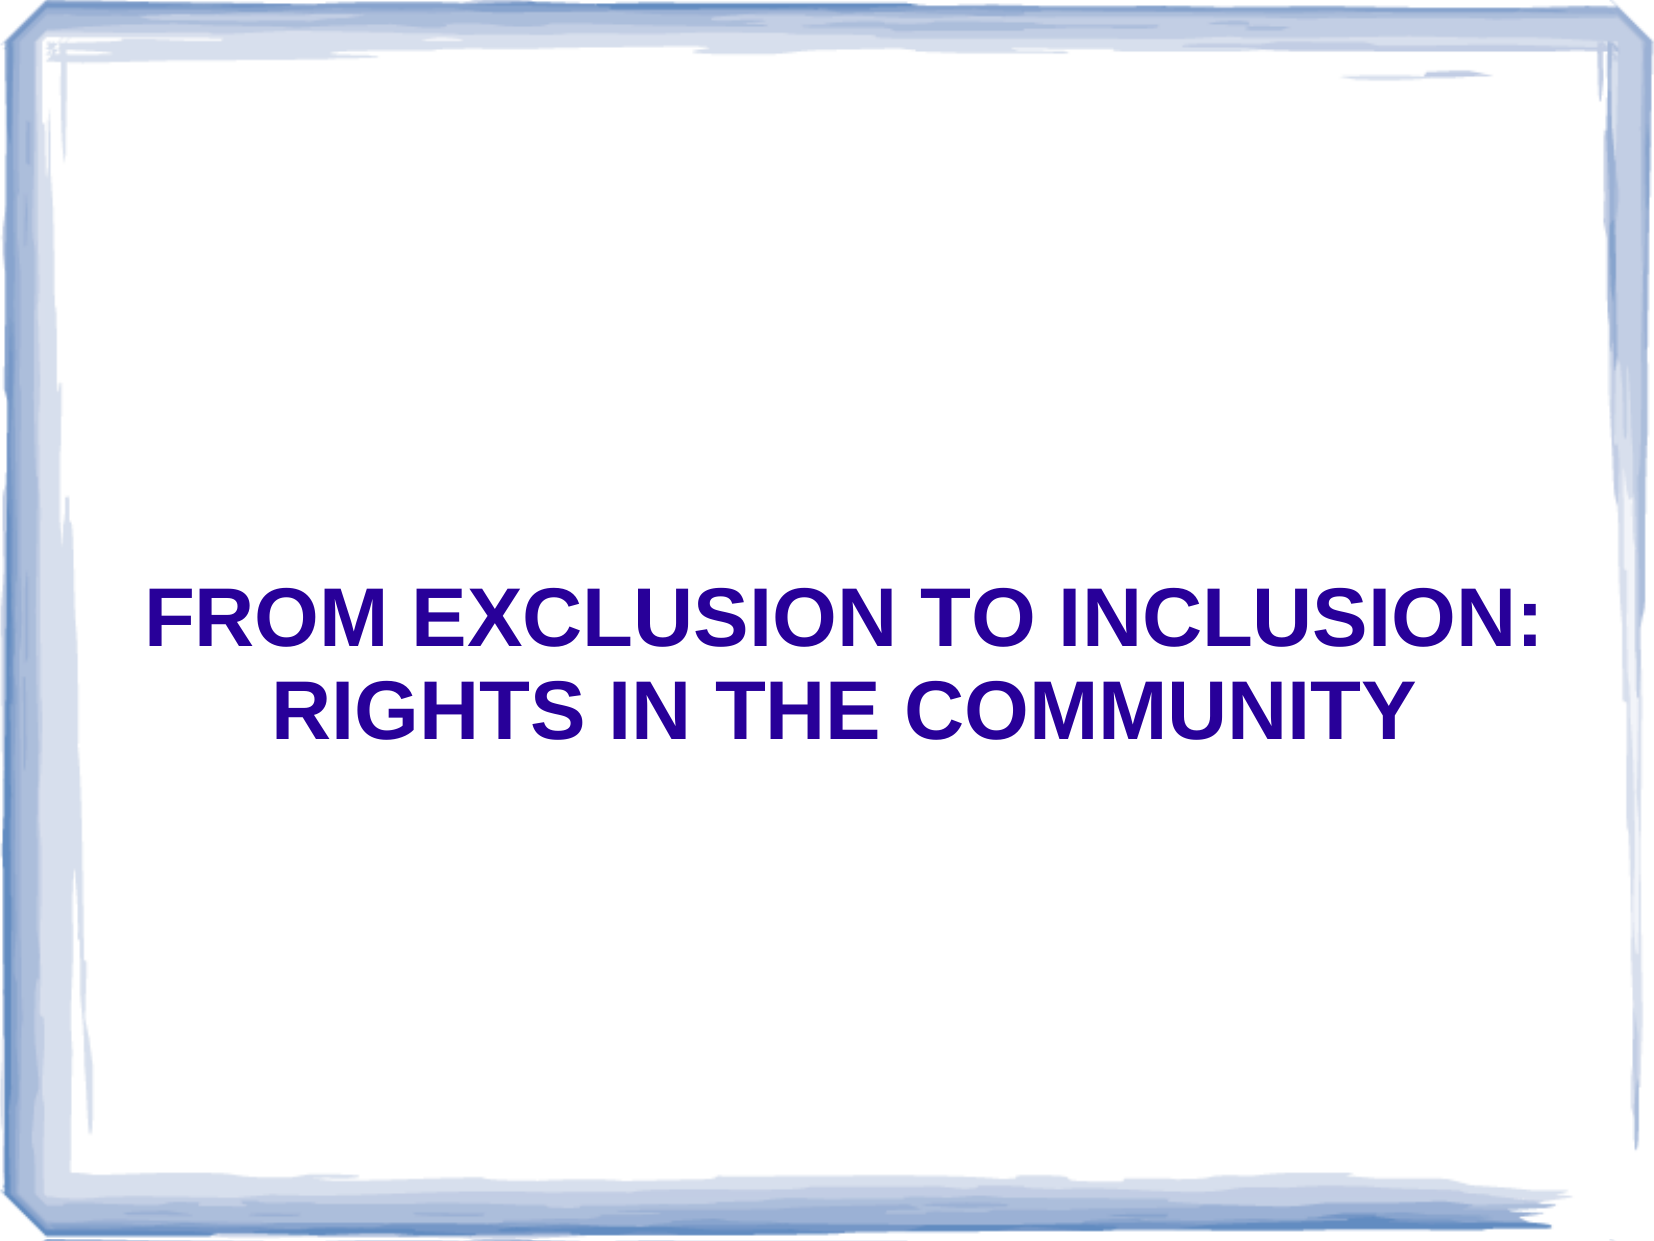

#
FROM EXCLUSION TO INCLUSION: RIGHTS IN THE COMMUNITY